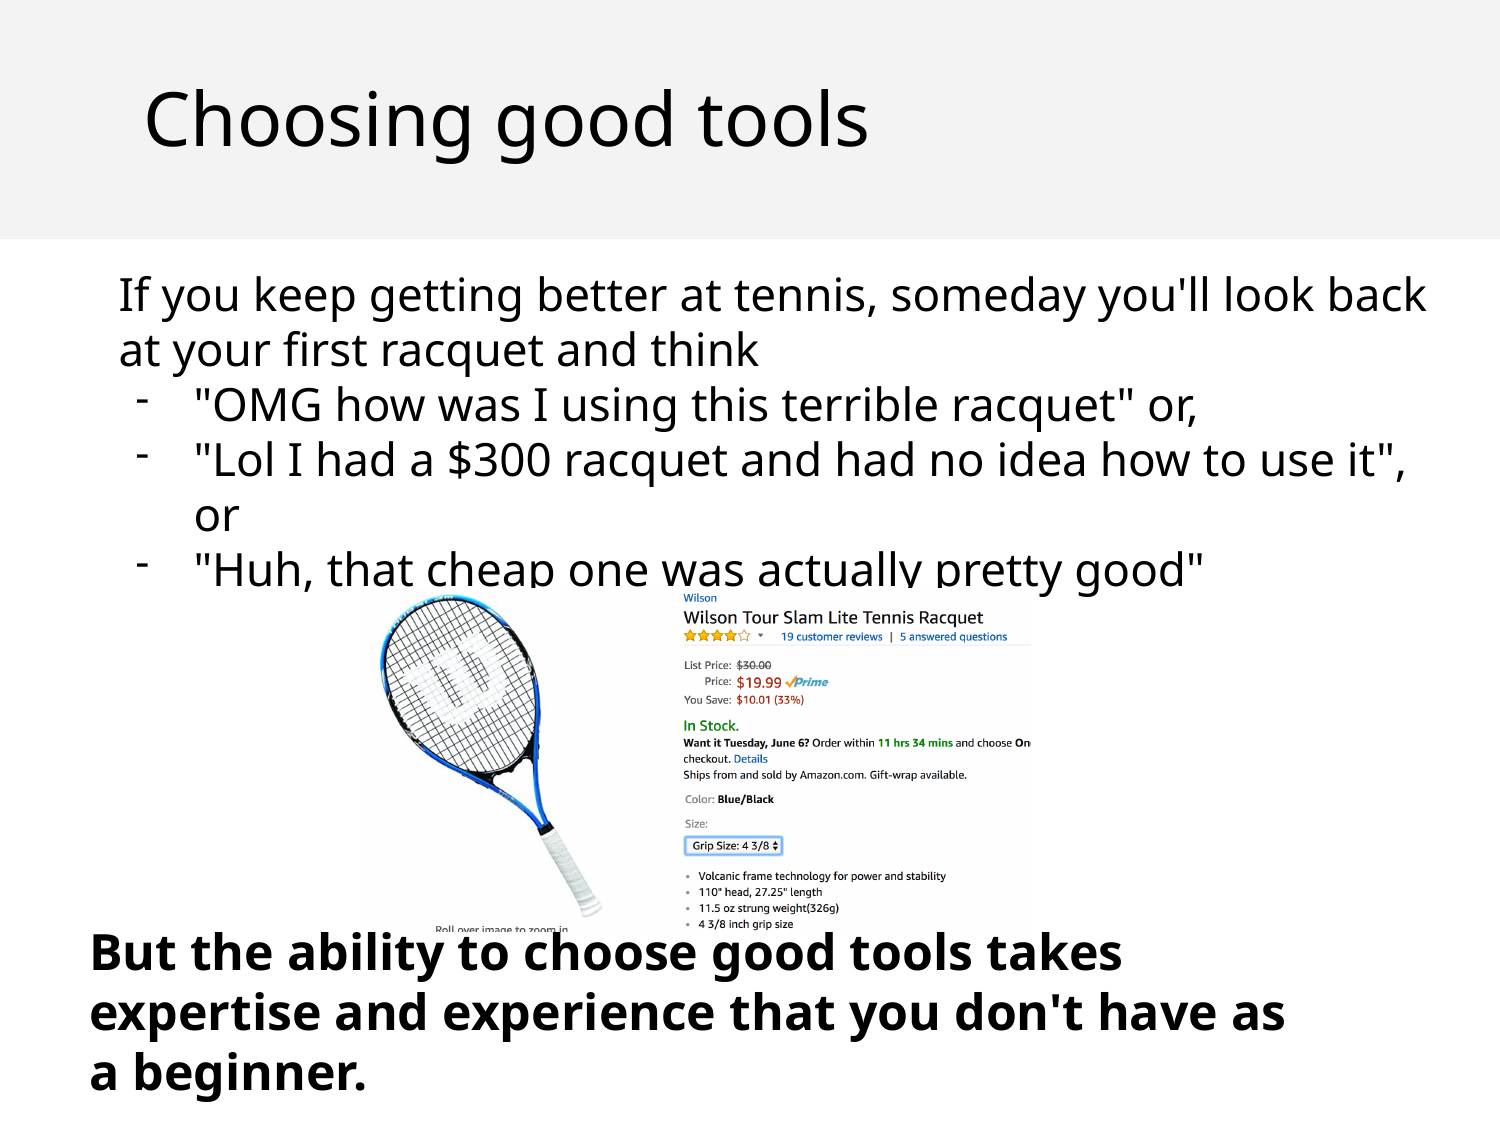

# Choosing good tools
If you keep getting better at tennis, someday you'll look back at your first racquet and think
"OMG how was I using this terrible racquet" or,
"Lol I had a $300 racquet and had no idea how to use it", or
"Huh, that cheap one was actually pretty good"
But the ability to choose good tools takes expertise and experience that you don't have as a beginner.